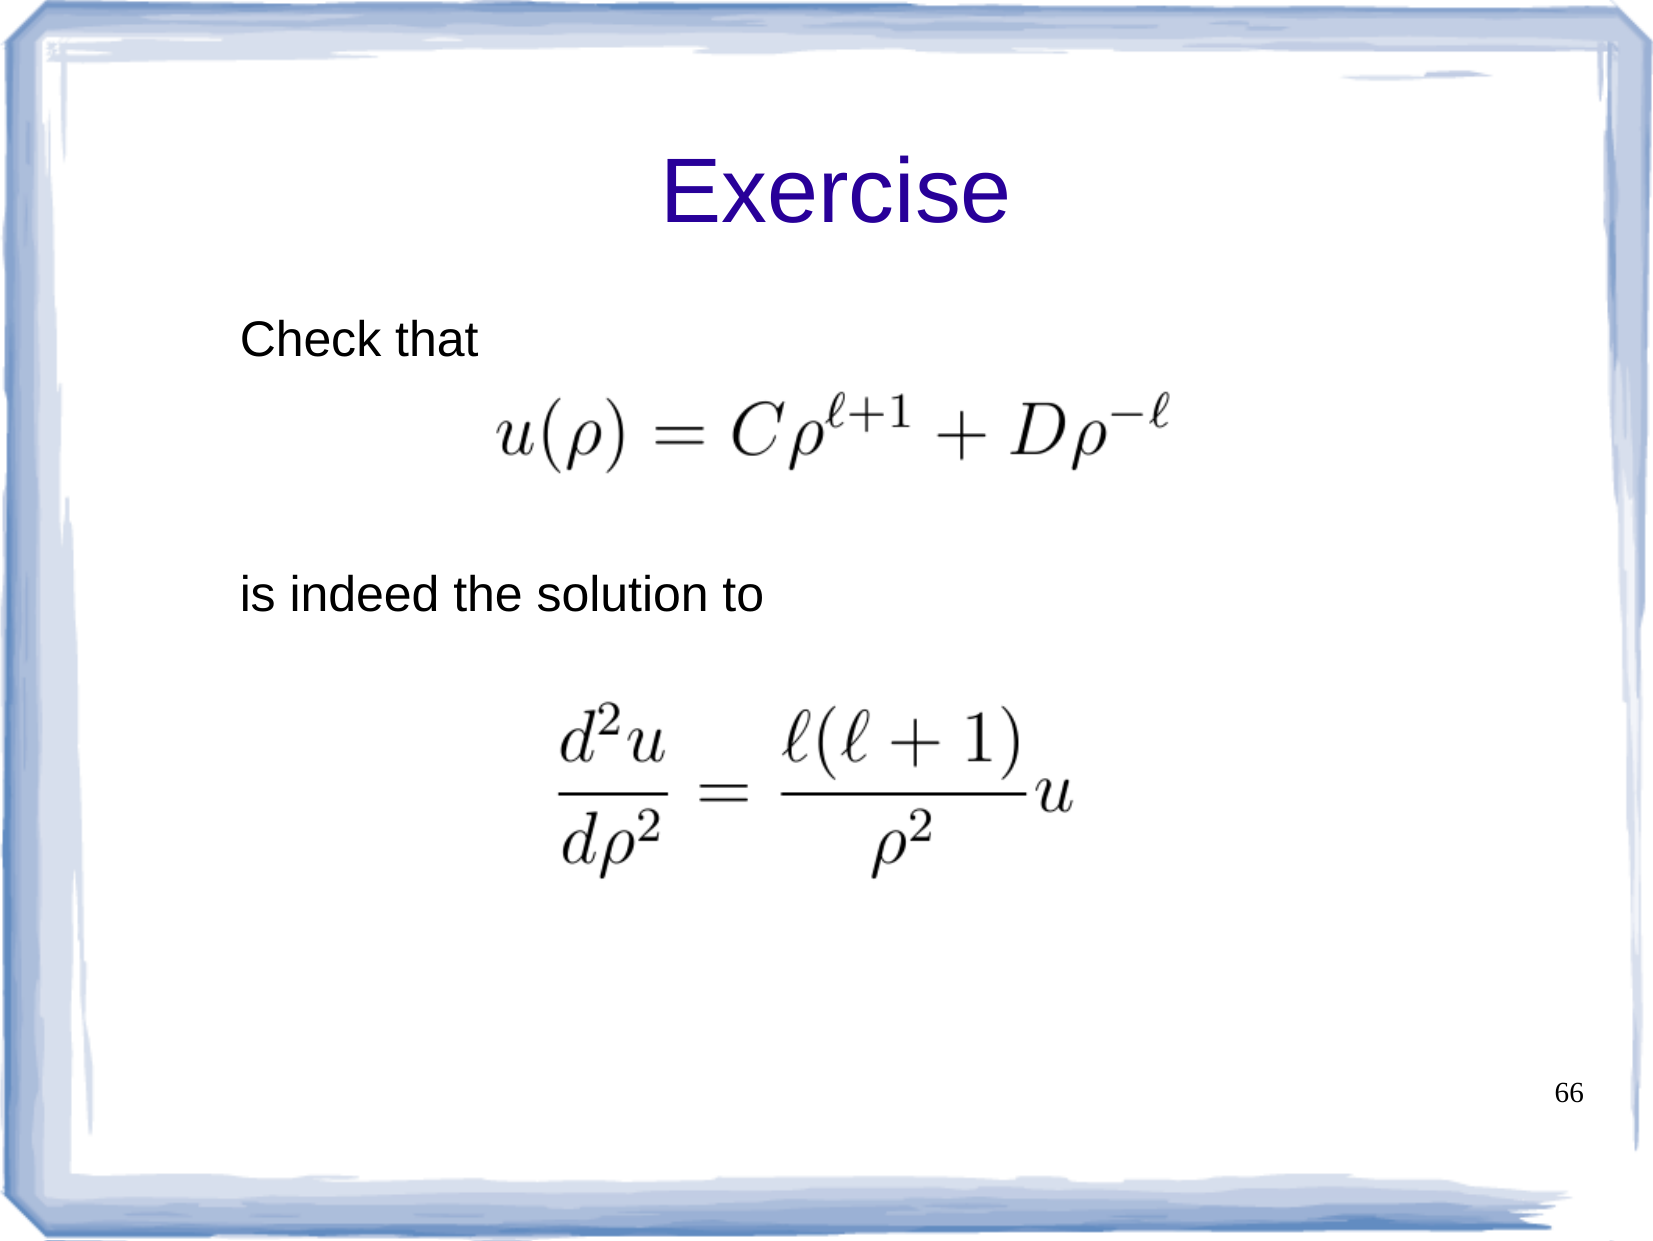

# Exercise
Check that
is indeed the solution to
66